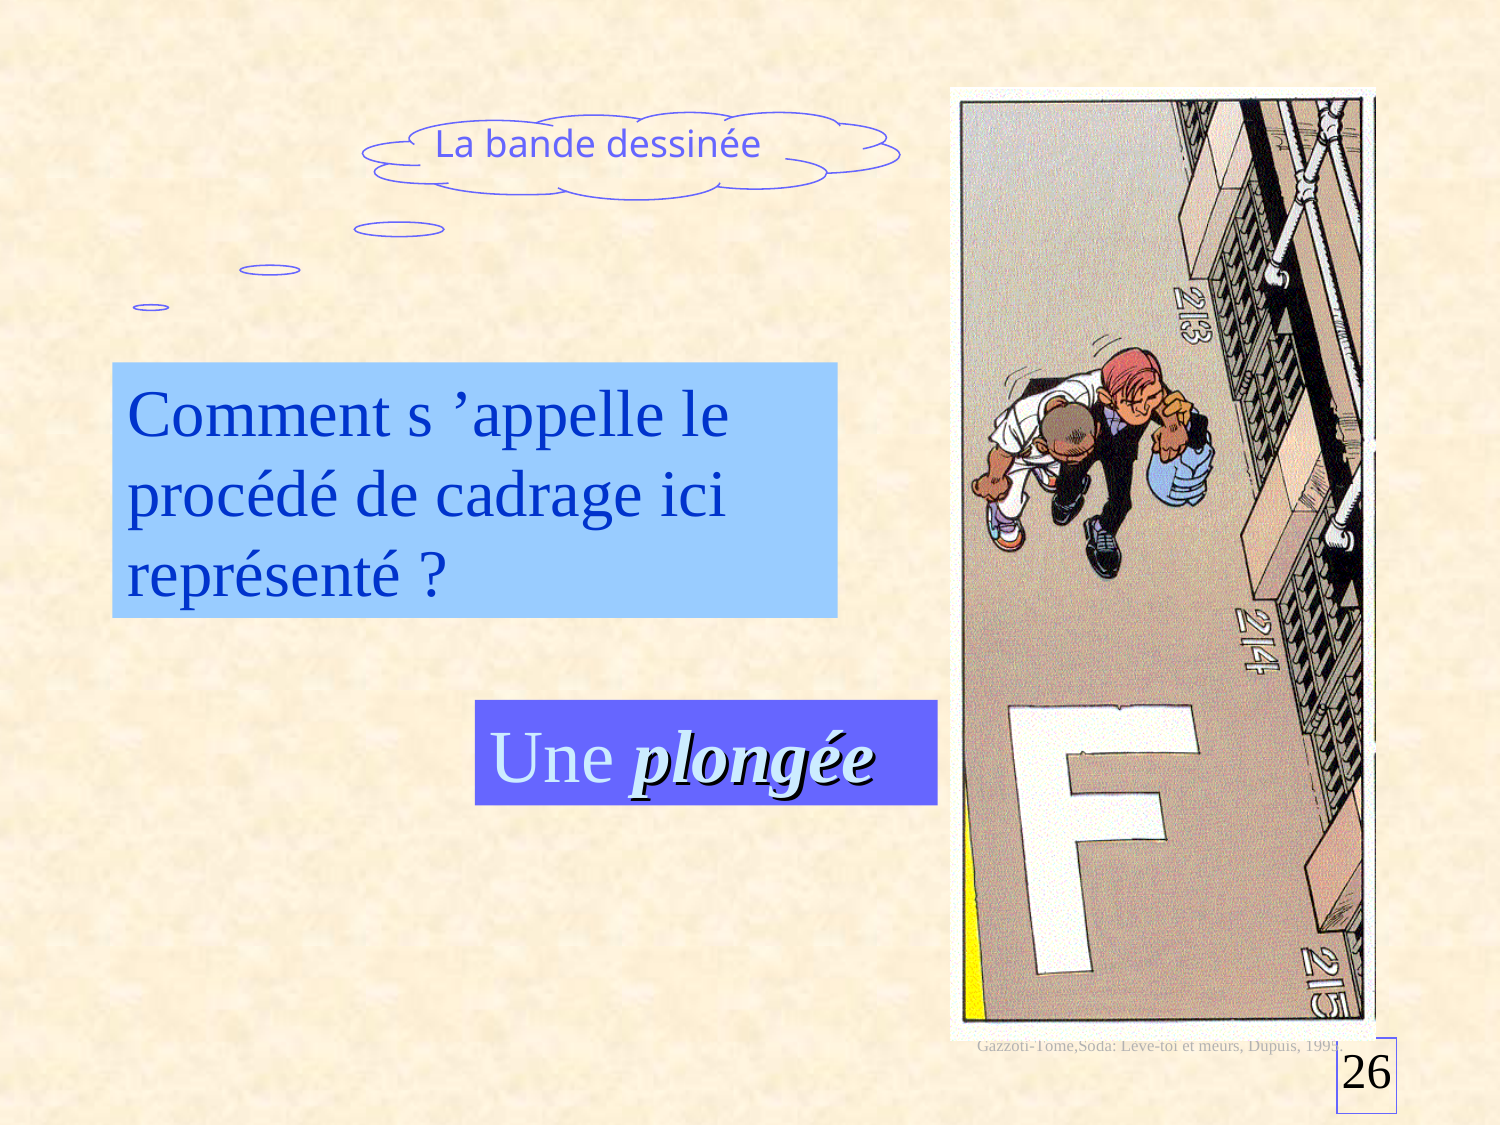

Gazzoti-Tome,Soda: Lève-toi et meurs, Dupuis, 1995.
Comment s ’appelle le procédé de cadrage ici représenté ?
Une plongée
26